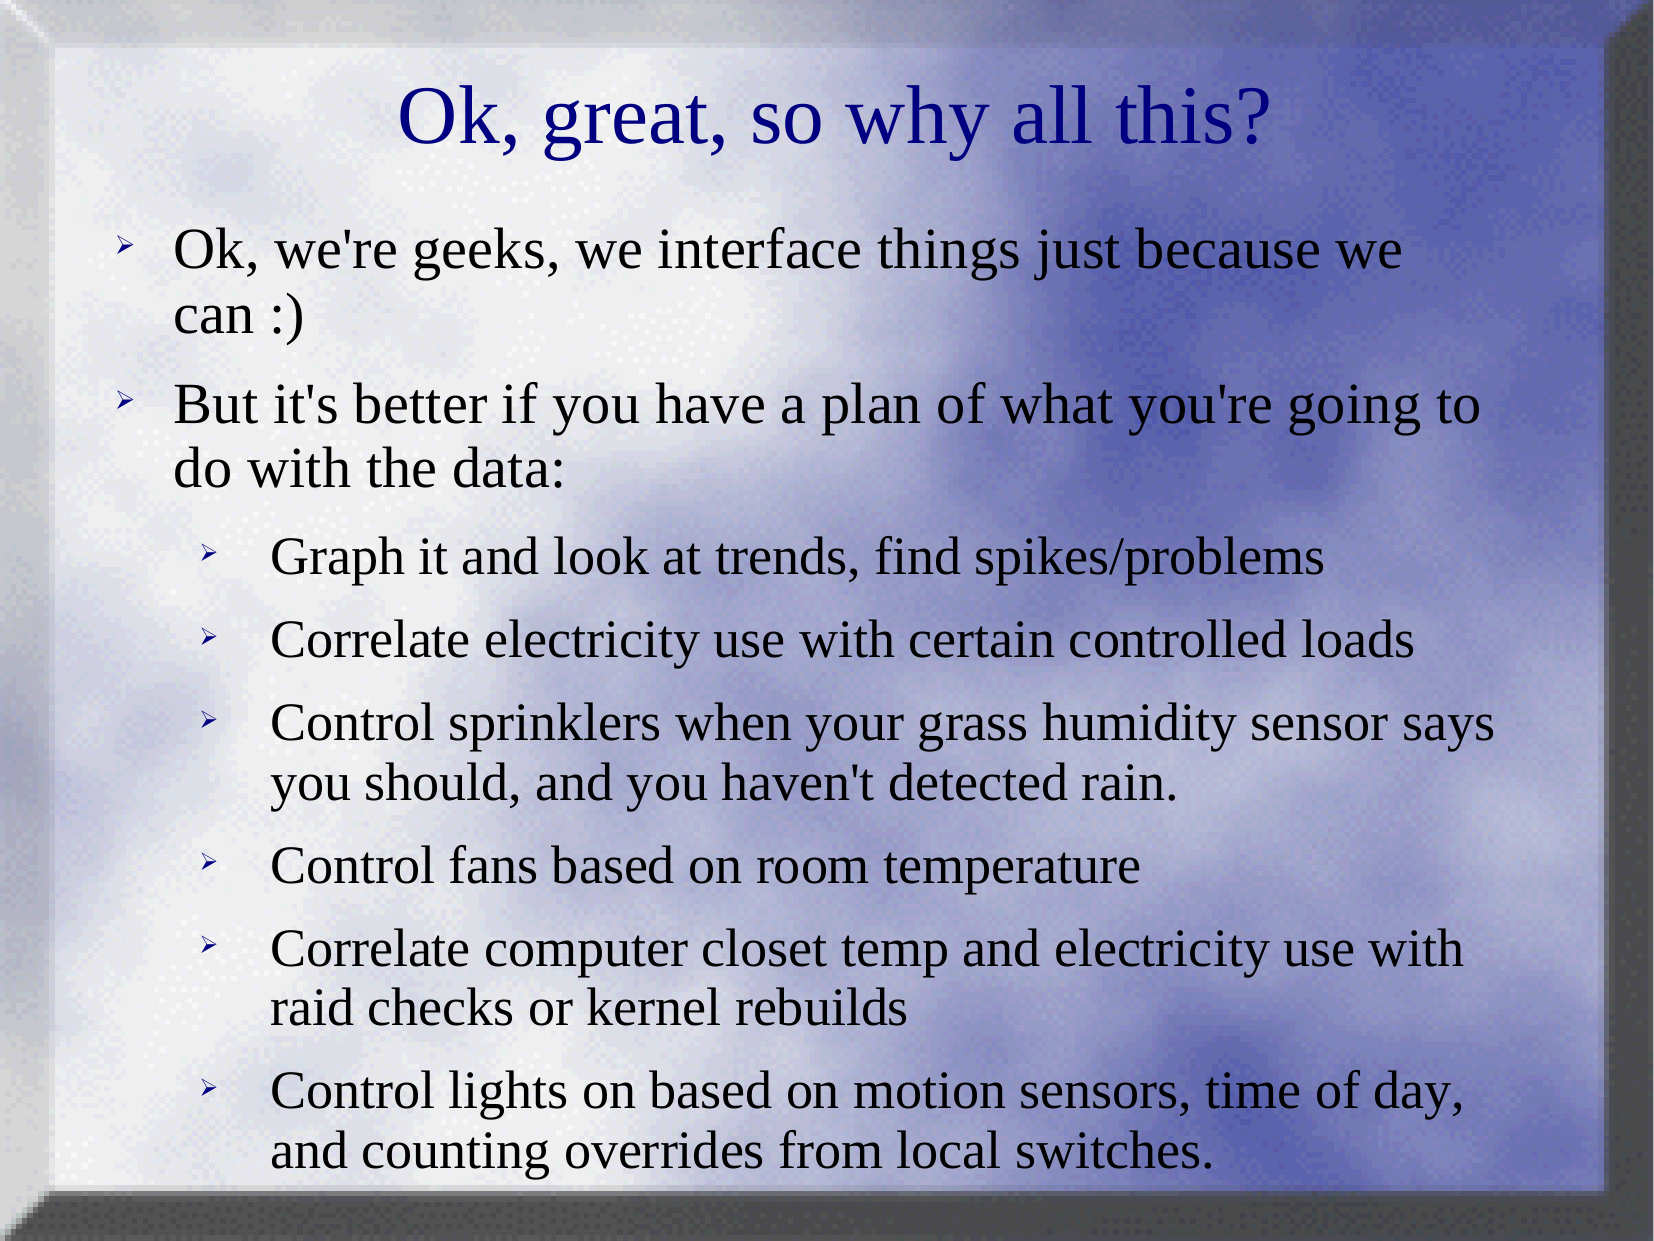

# Ok, great, so why all this?
Ok, we're geeks, we interface things just because we can :)
But it's better if you have a plan of what you're going to do with the data:
Graph it and look at trends, find spikes/problems
Correlate electricity use with certain controlled loads
Control sprinklers when your grass humidity sensor says you should, and you haven't detected rain.
Control fans based on room temperature
Correlate computer closet temp and electricity use with raid checks or kernel rebuilds
Control lights on based on motion sensors, time of day, and counting overrides from local switches.